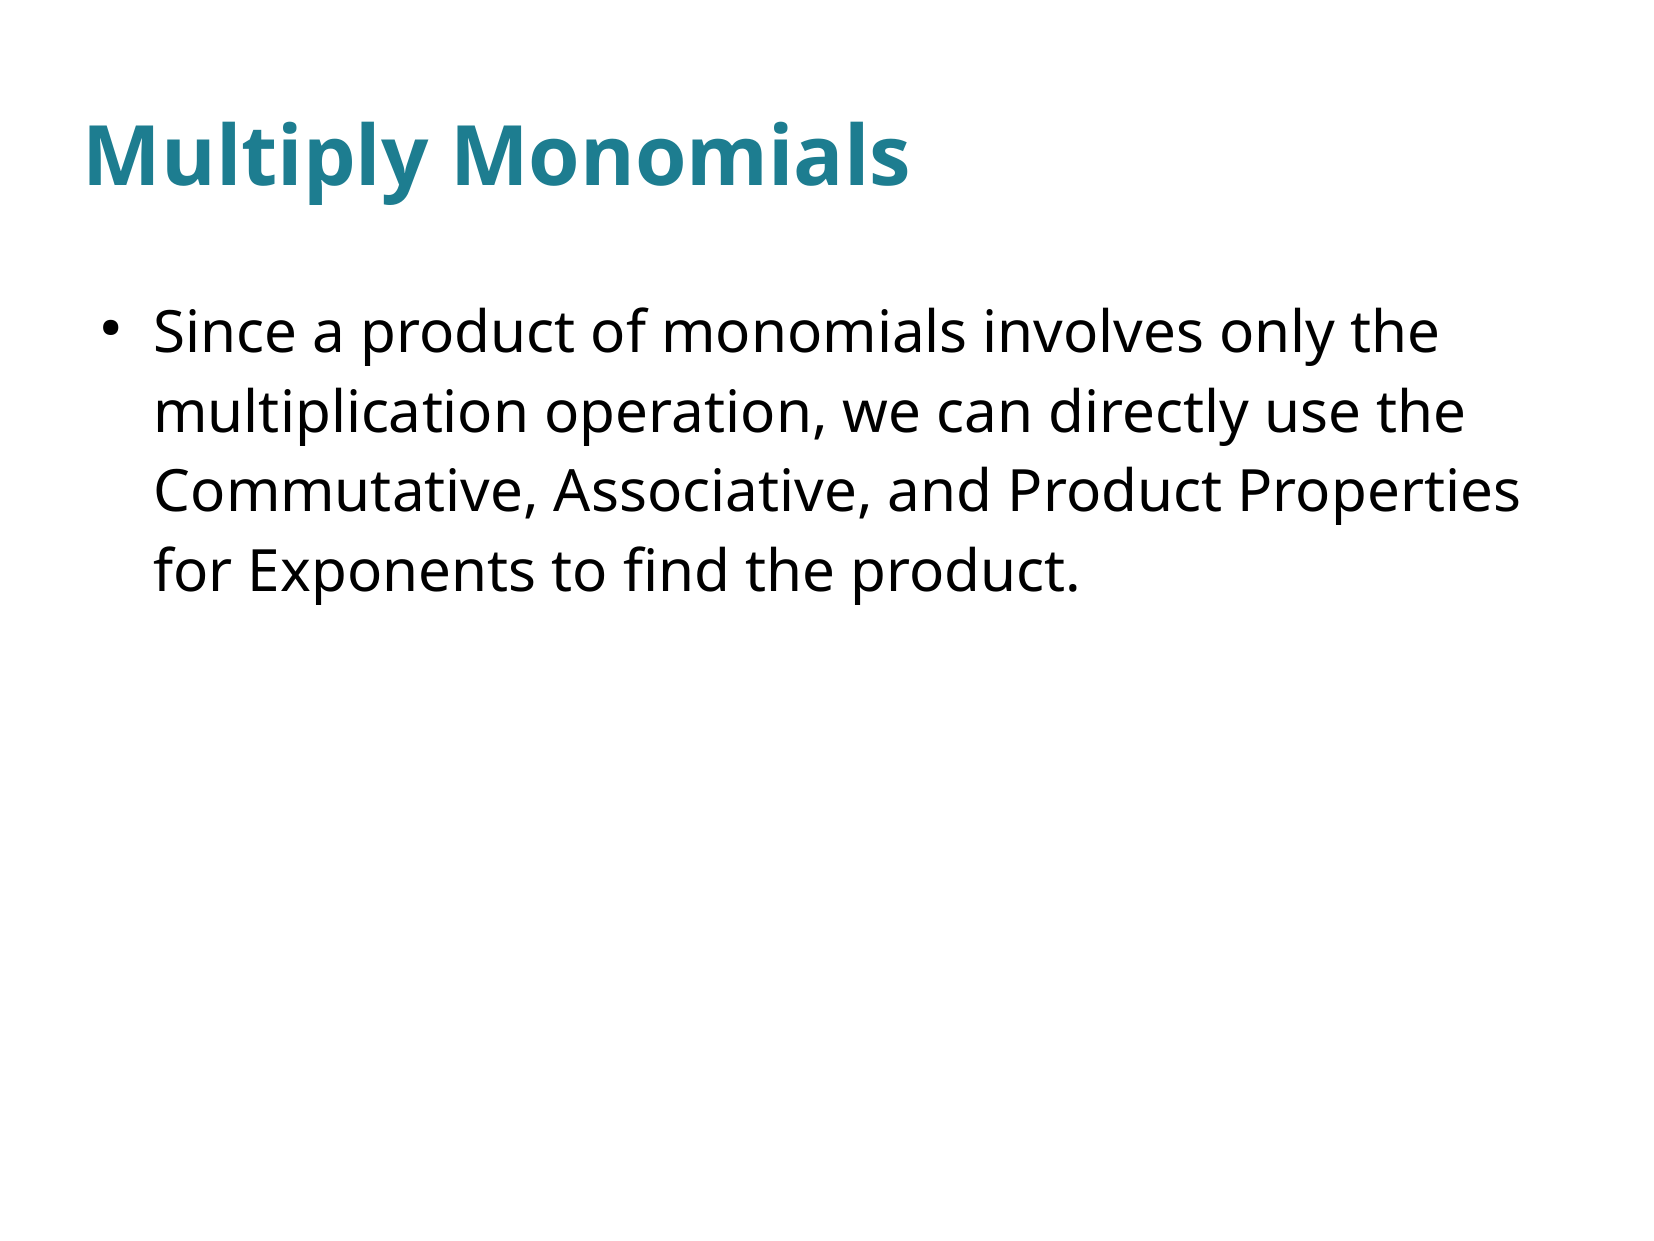

# Multiply Monomials
Since a product of monomials involves only the multiplication operation, we can directly use the Commutative, Associative, and Product Properties for Exponents to find the product.